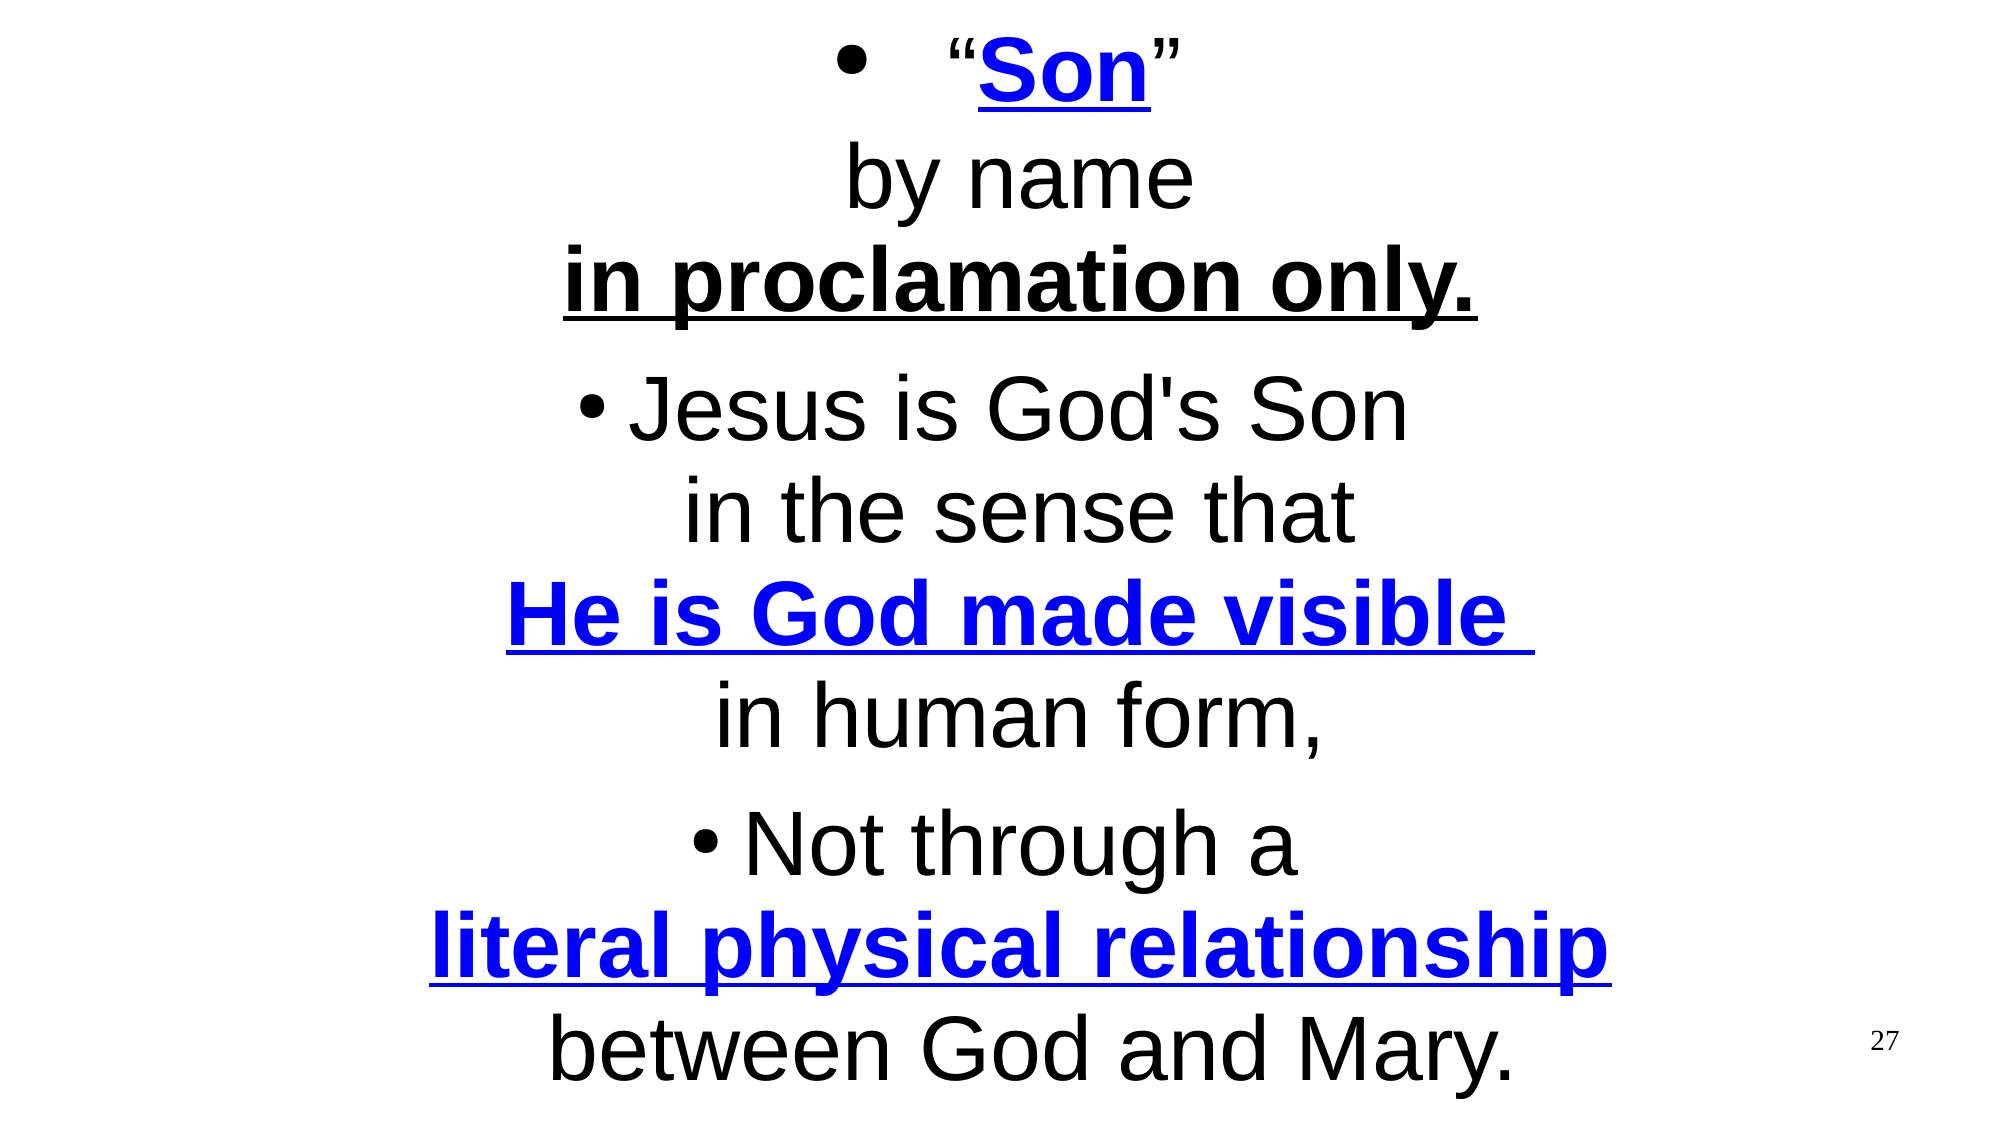

# “Son” by name in proclamation only.
Jesus is God's Son
in the sense that
He is God made visible
in human form,
Not through a
literal physical relationship
between God and Mary.
27